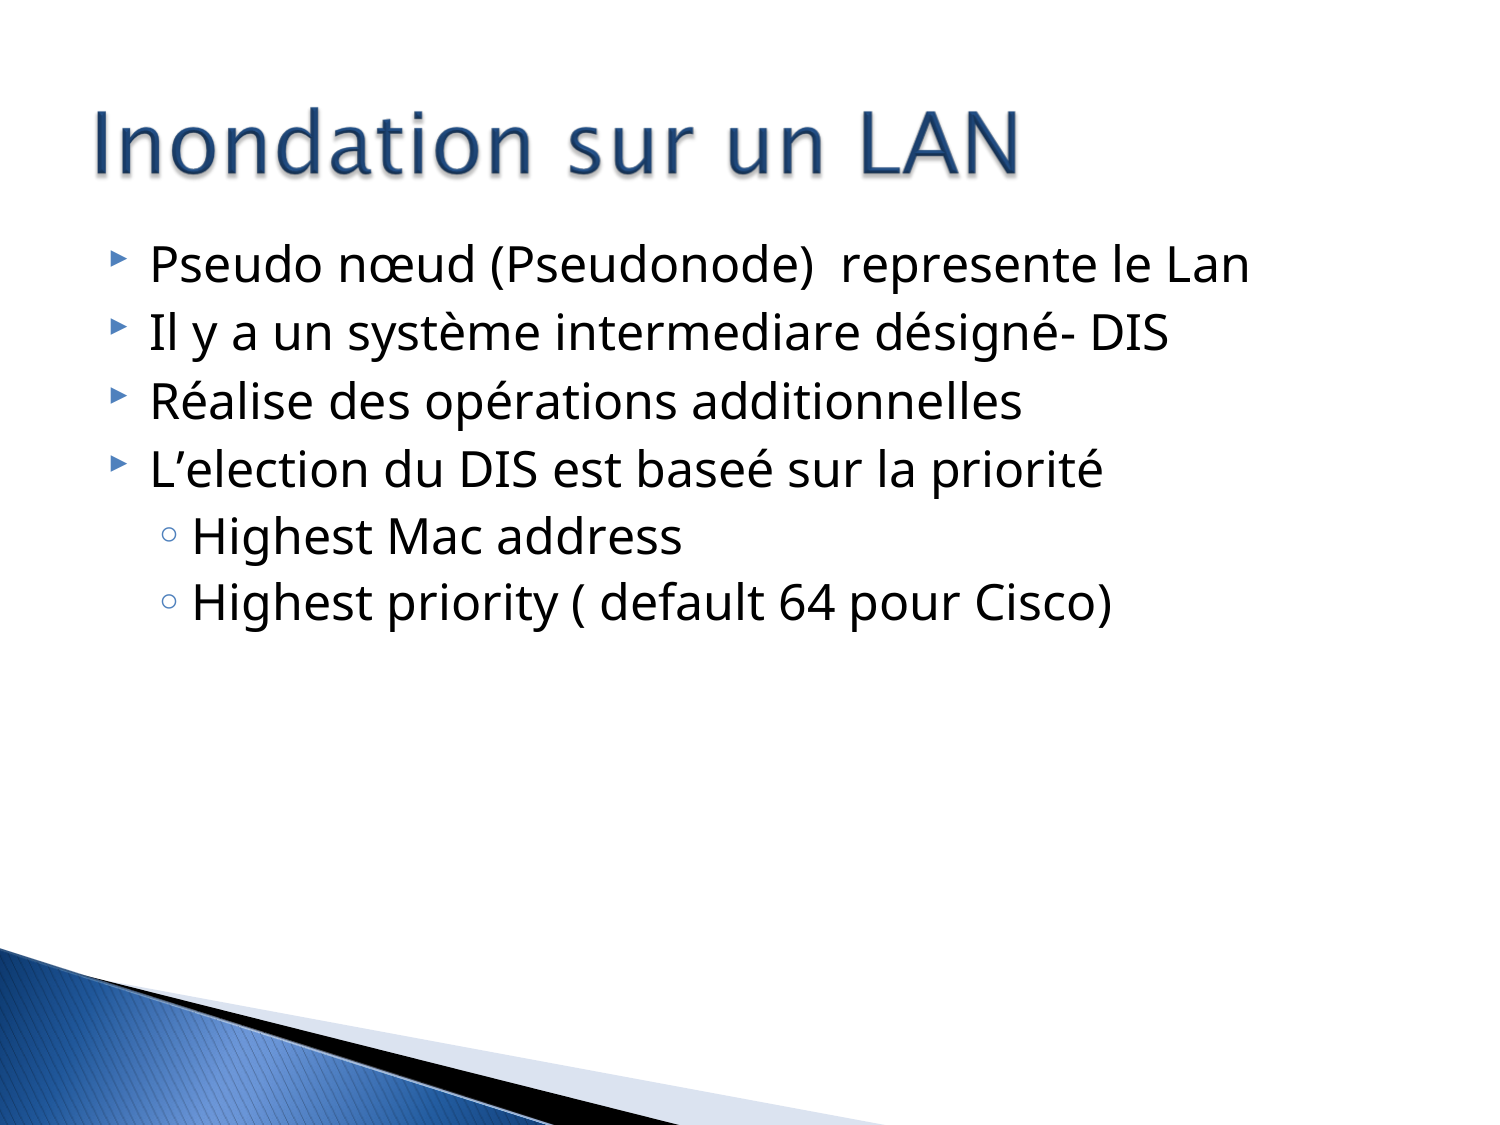

# Pseudo nœud (Pseudonode) represente le Lan
Il y a un système intermediare désigné- DIS
Réalise des opérations additionnelles
L’election du DIS est baseé sur la priorité
Highest Mac address
Highest priority ( default 64 pour Cisco)